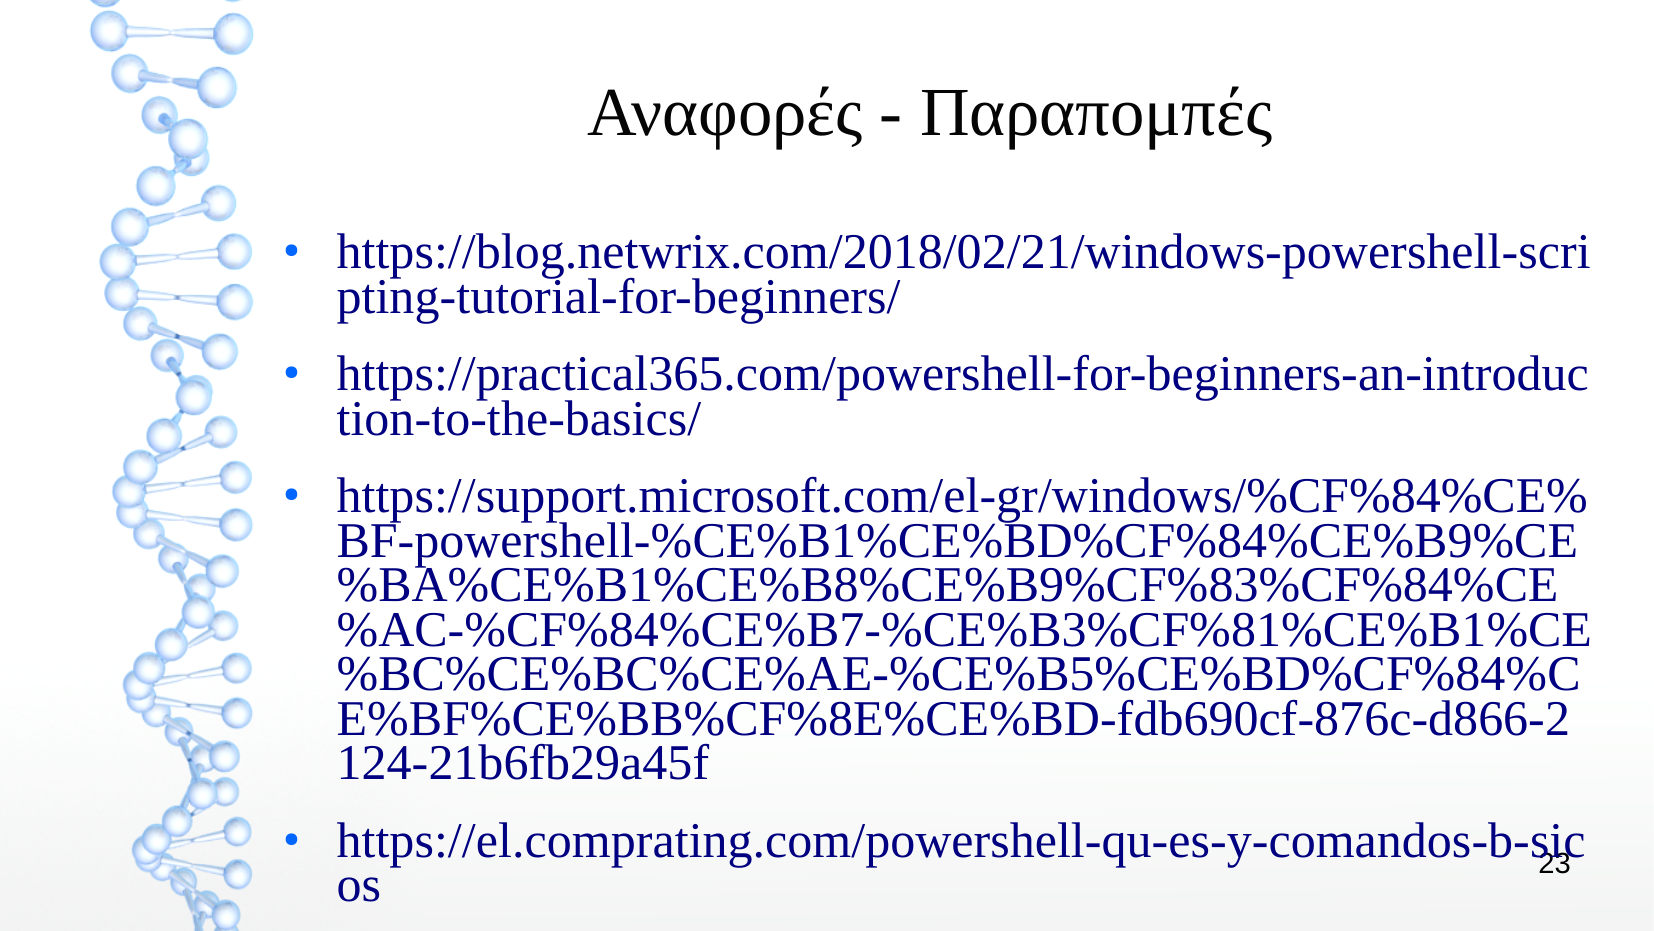

# Αναφορές - Παραπομπές
https://blog.netwrix.com/2018/02/21/windows-powershell-scripting-tutorial-for-beginners/
https://practical365.com/powershell-for-beginners-an-introduction-to-the-basics/
https://support.microsoft.com/el-gr/windows/%CF%84%CE%BF-powershell-%CE%B1%CE%BD%CF%84%CE%B9%CE%BA%CE%B1%CE%B8%CE%B9%CF%83%CF%84%CE%AC-%CF%84%CE%B7-%CE%B3%CF%81%CE%B1%CE%BC%CE%BC%CE%AE-%CE%B5%CE%BD%CF%84%CE%BF%CE%BB%CF%8E%CE%BD-fdb690cf-876c-d866-2124-21b6fb29a45f
https://el.comprating.com/powershell-qu-es-y-comandos-b-sicos
23